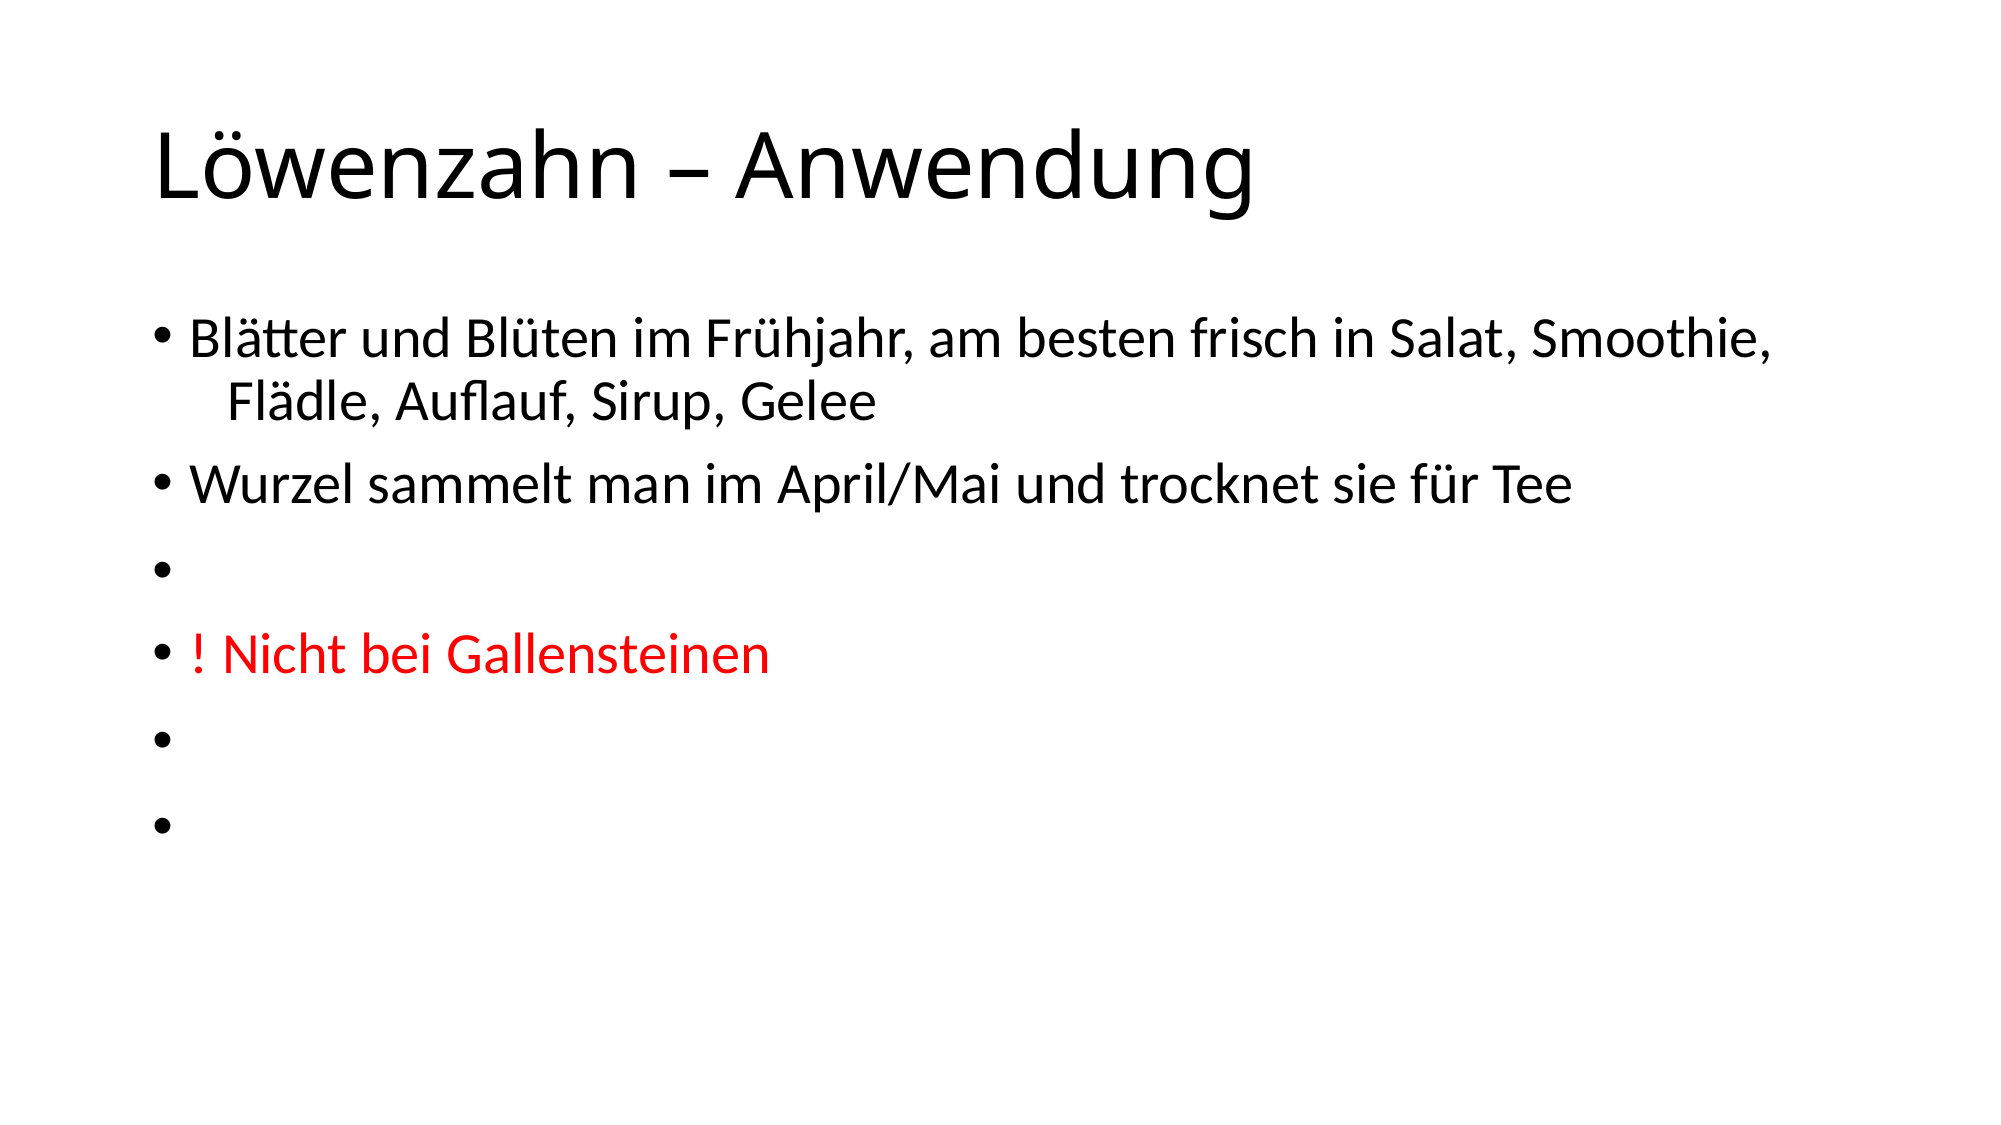

# Löwenzahn – Anwendung
Blätter und Blüten im Frühjahr, am besten frisch in Salat, Smoothie, Flädle, Auflauf, Sirup, Gelee
Wurzel sammelt man im April/Mai und trocknet sie für Tee
! Nicht bei Gallensteinen